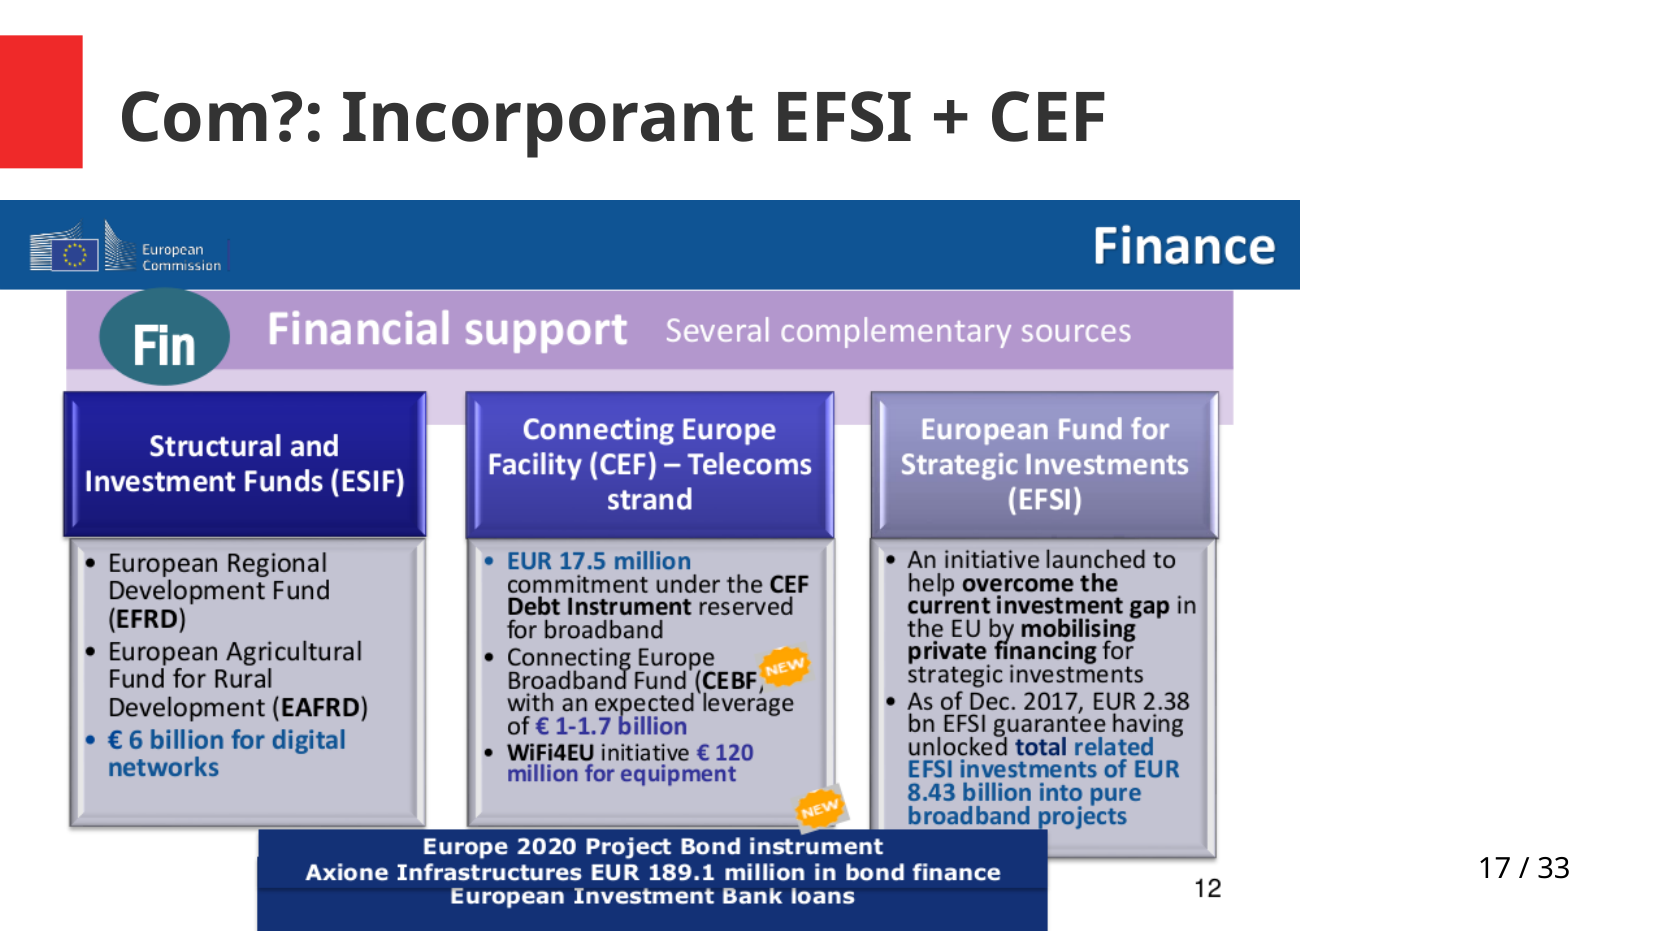

# Com?: Incorporant EFSI + CEF
17